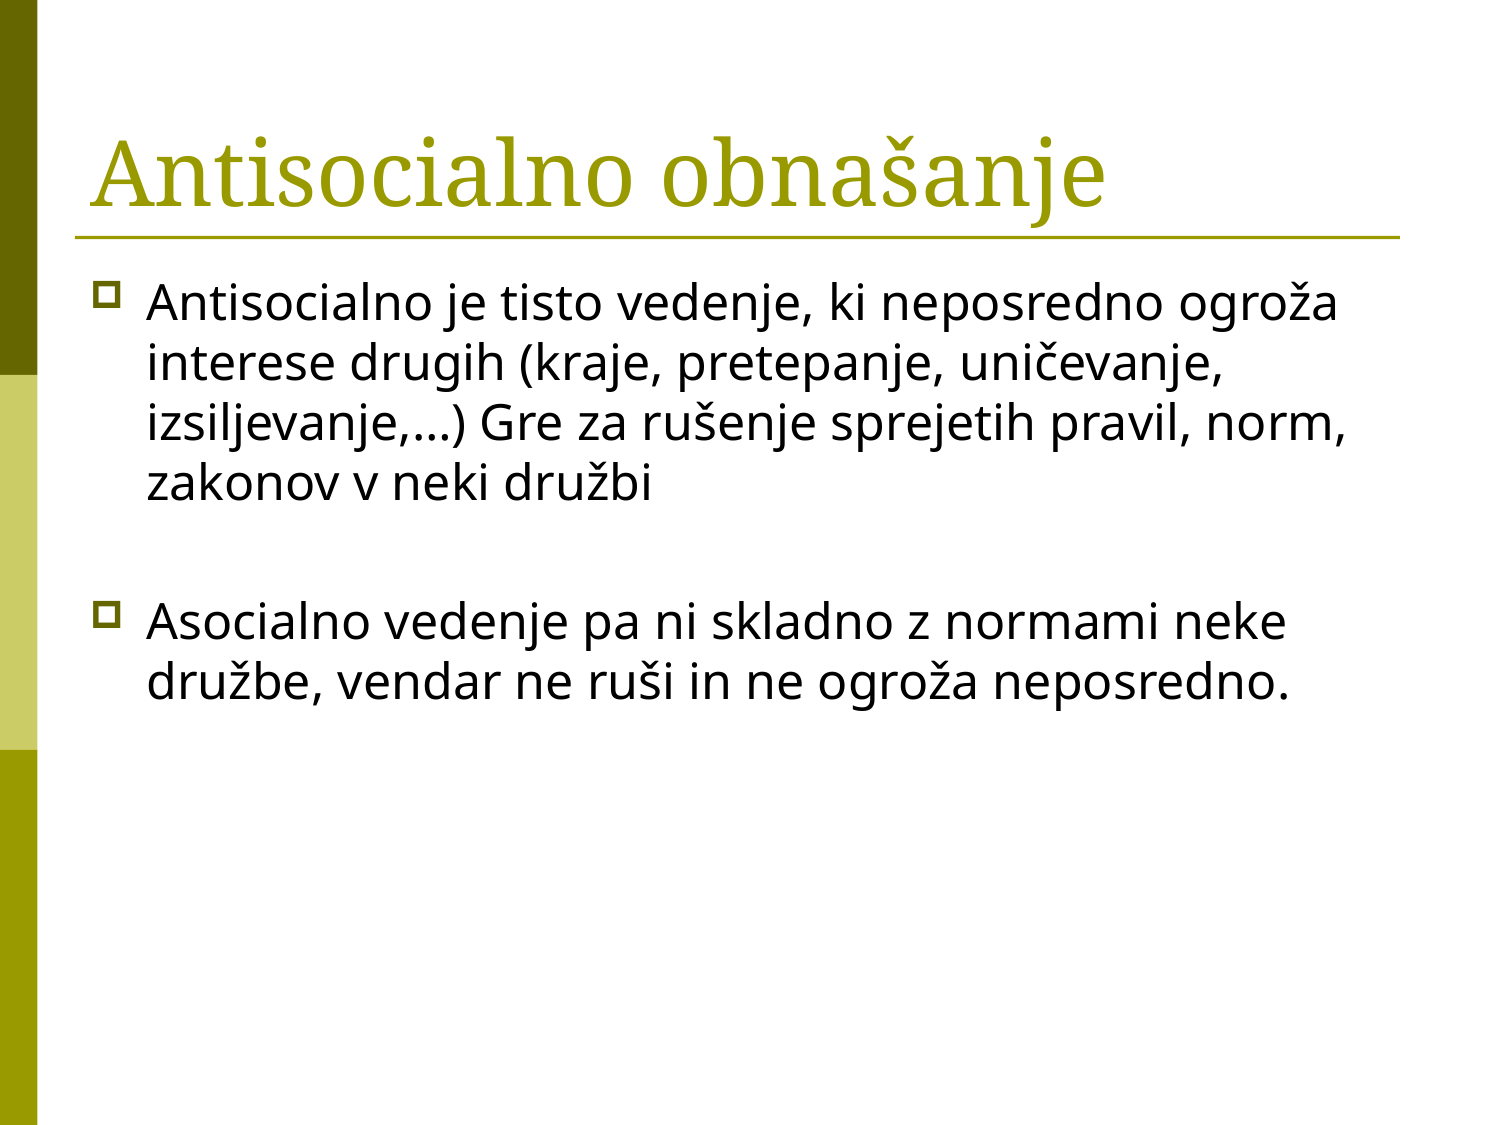

# Antisocialno obnašanje
Antisocialno je tisto vedenje, ki neposredno ogroža interese drugih (kraje, pretepanje, uničevanje, izsiljevanje,…) Gre za rušenje sprejetih pravil, norm, zakonov v neki družbi
Asocialno vedenje pa ni skladno z normami neke družbe, vendar ne ruši in ne ogroža neposredno.